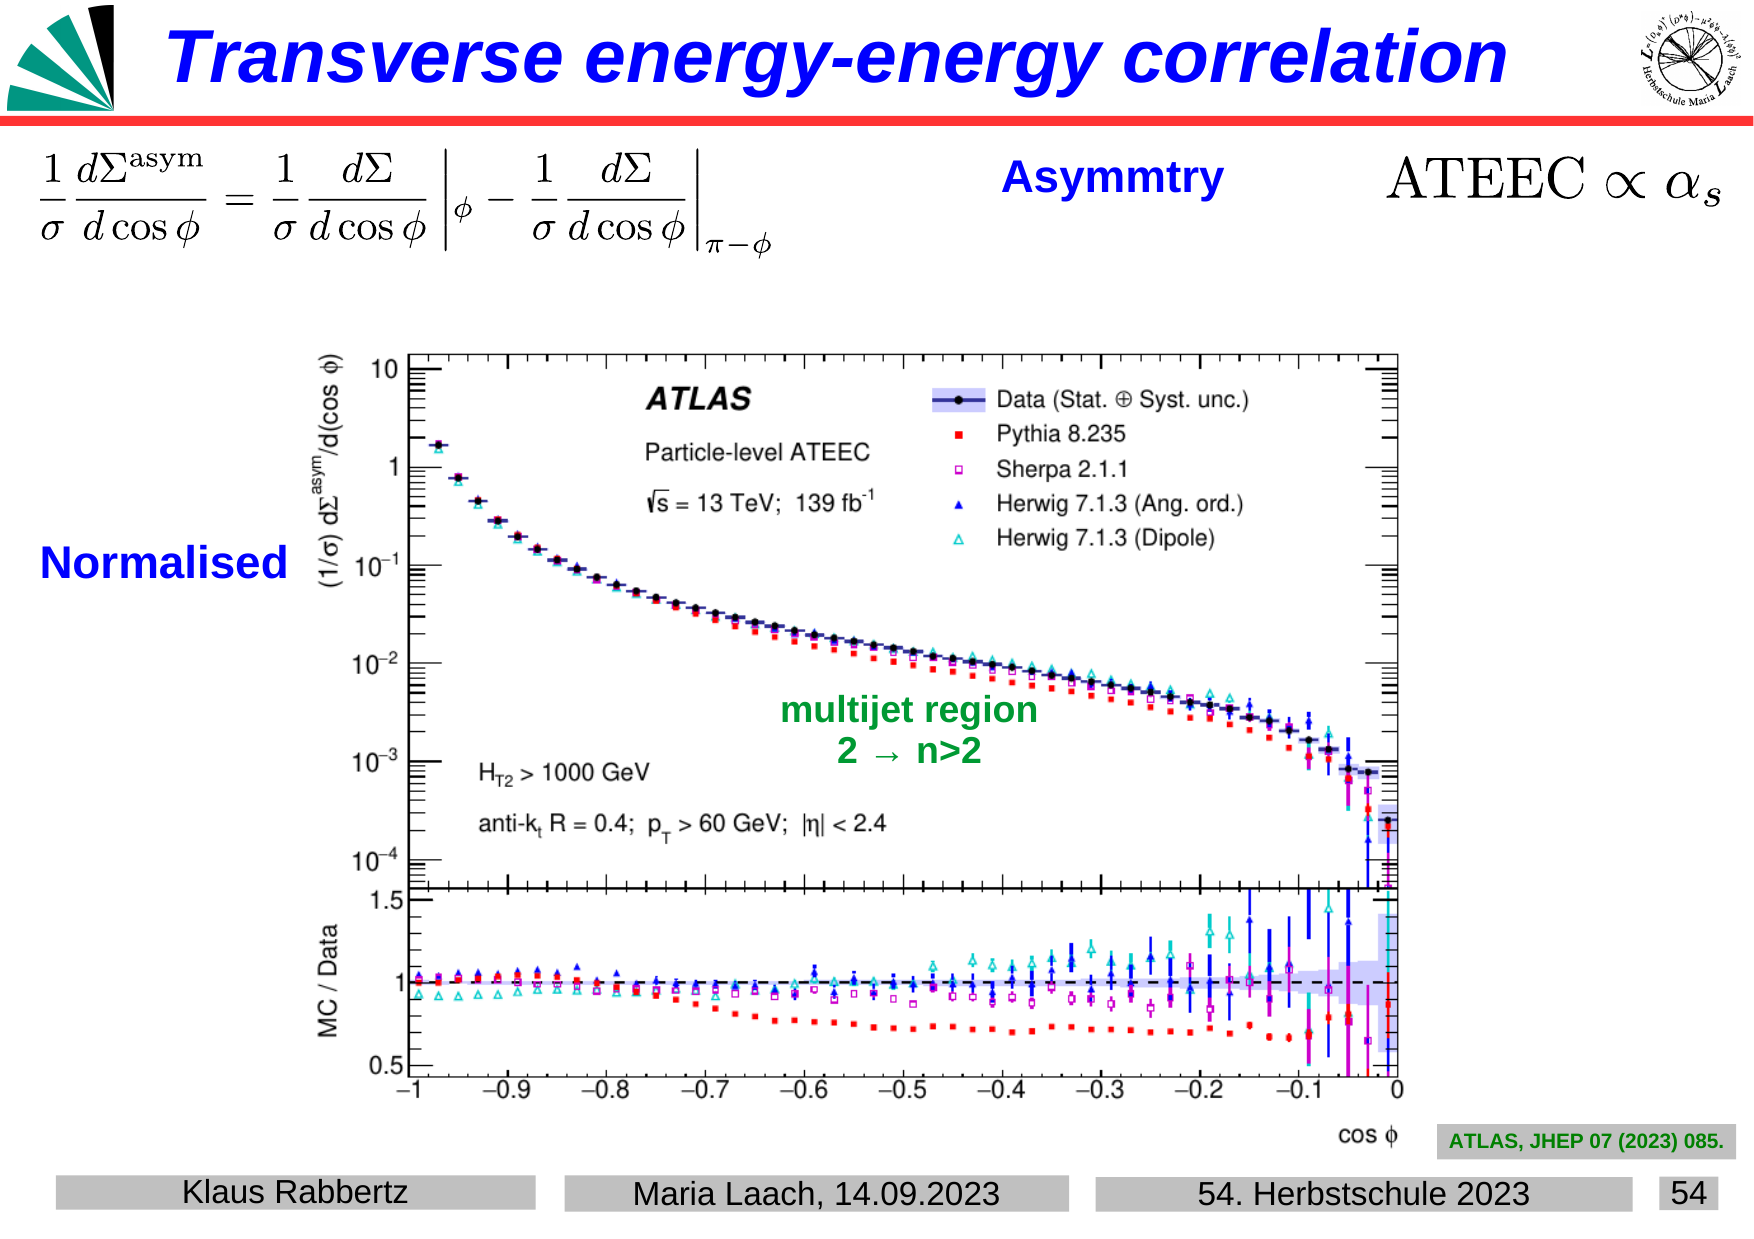

# Transverse energy-energy correlation
Asymmtry
Normalised
multijet region
2 → n>2
ATLAS, JHEP 07 (2023) 085.